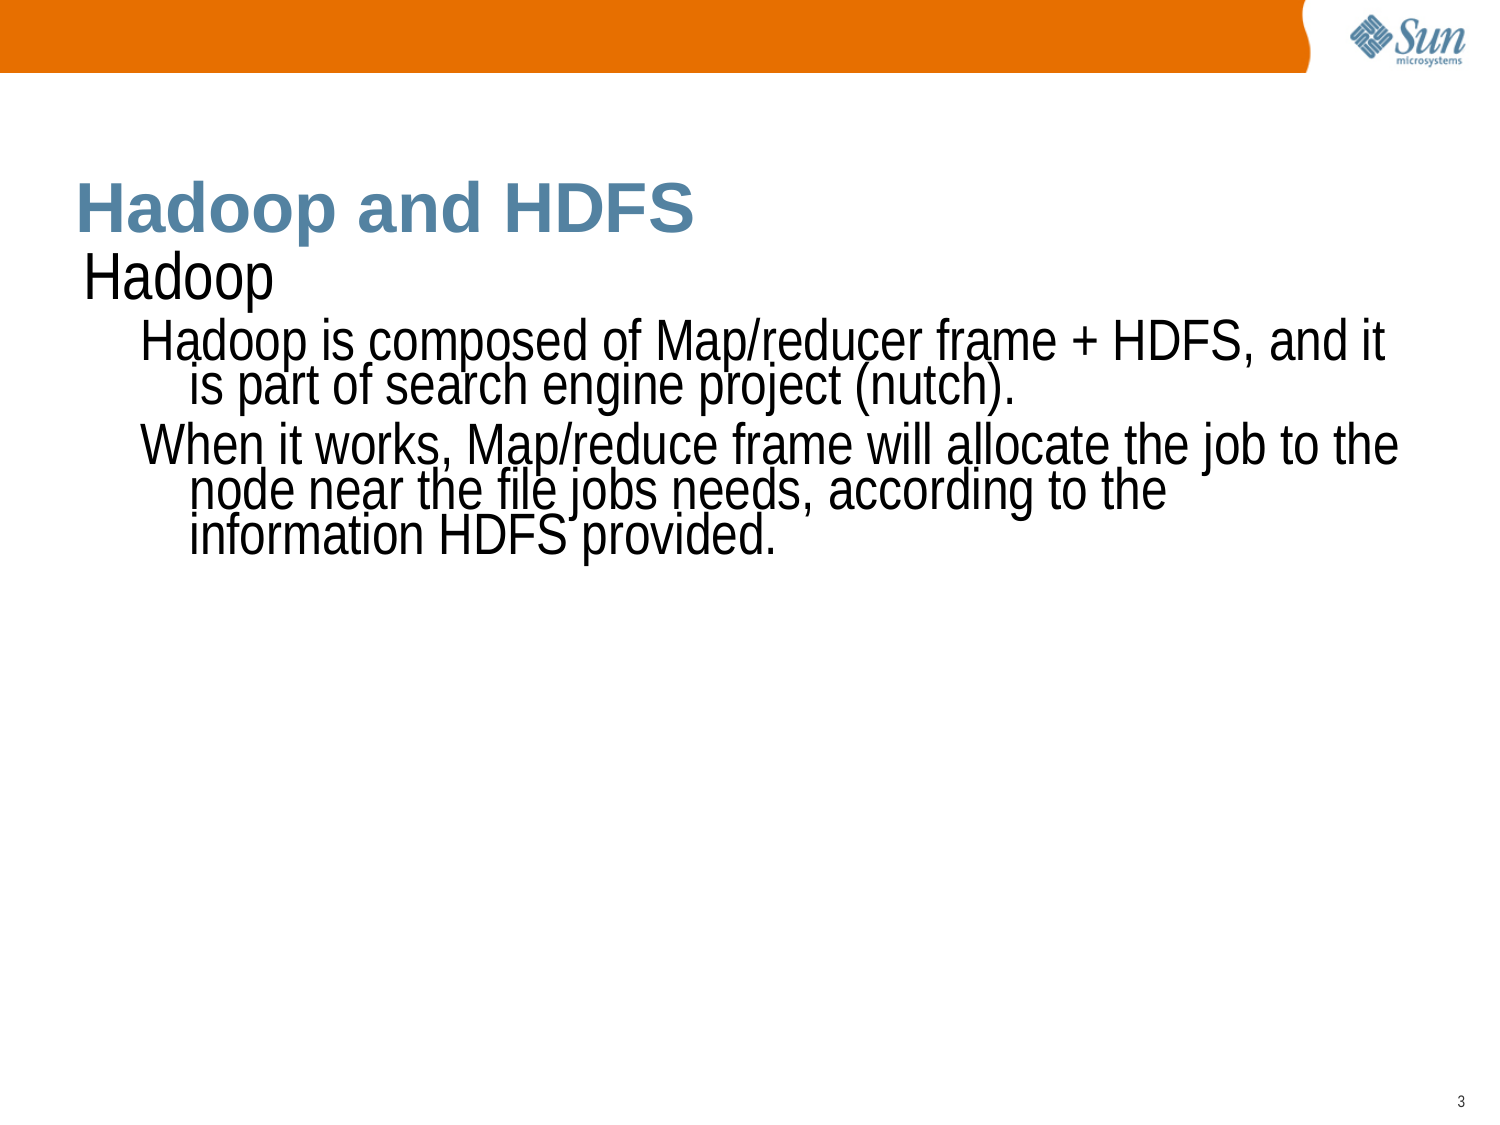

# Hadoop and HDFS
Hadoop
Hadoop is composed of Map/reducer frame + HDFS, and it is part of search engine project (nutch).
When it works, Map/reduce frame will allocate the job to the node near the file jobs needs, according to the information HDFS provided.